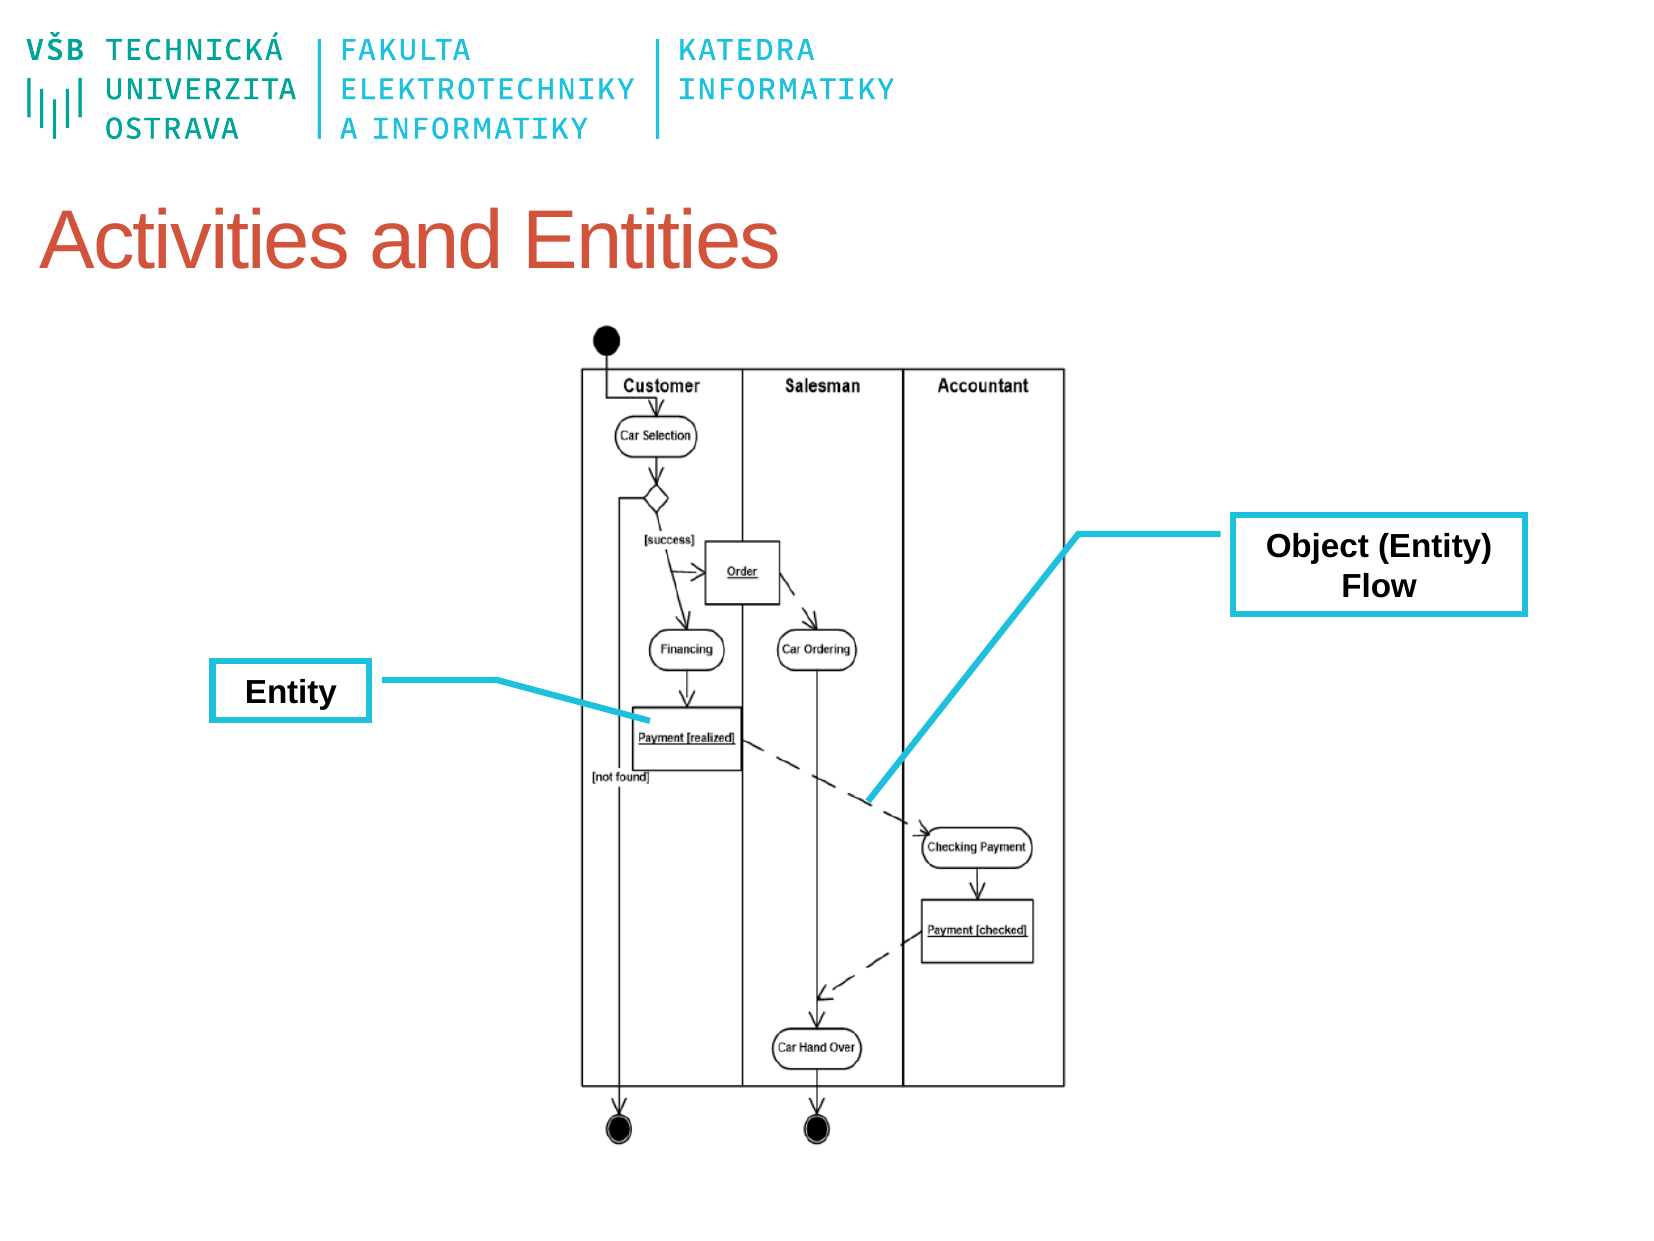

# Activities and Entities
Object (Entity)
Flow
Entity